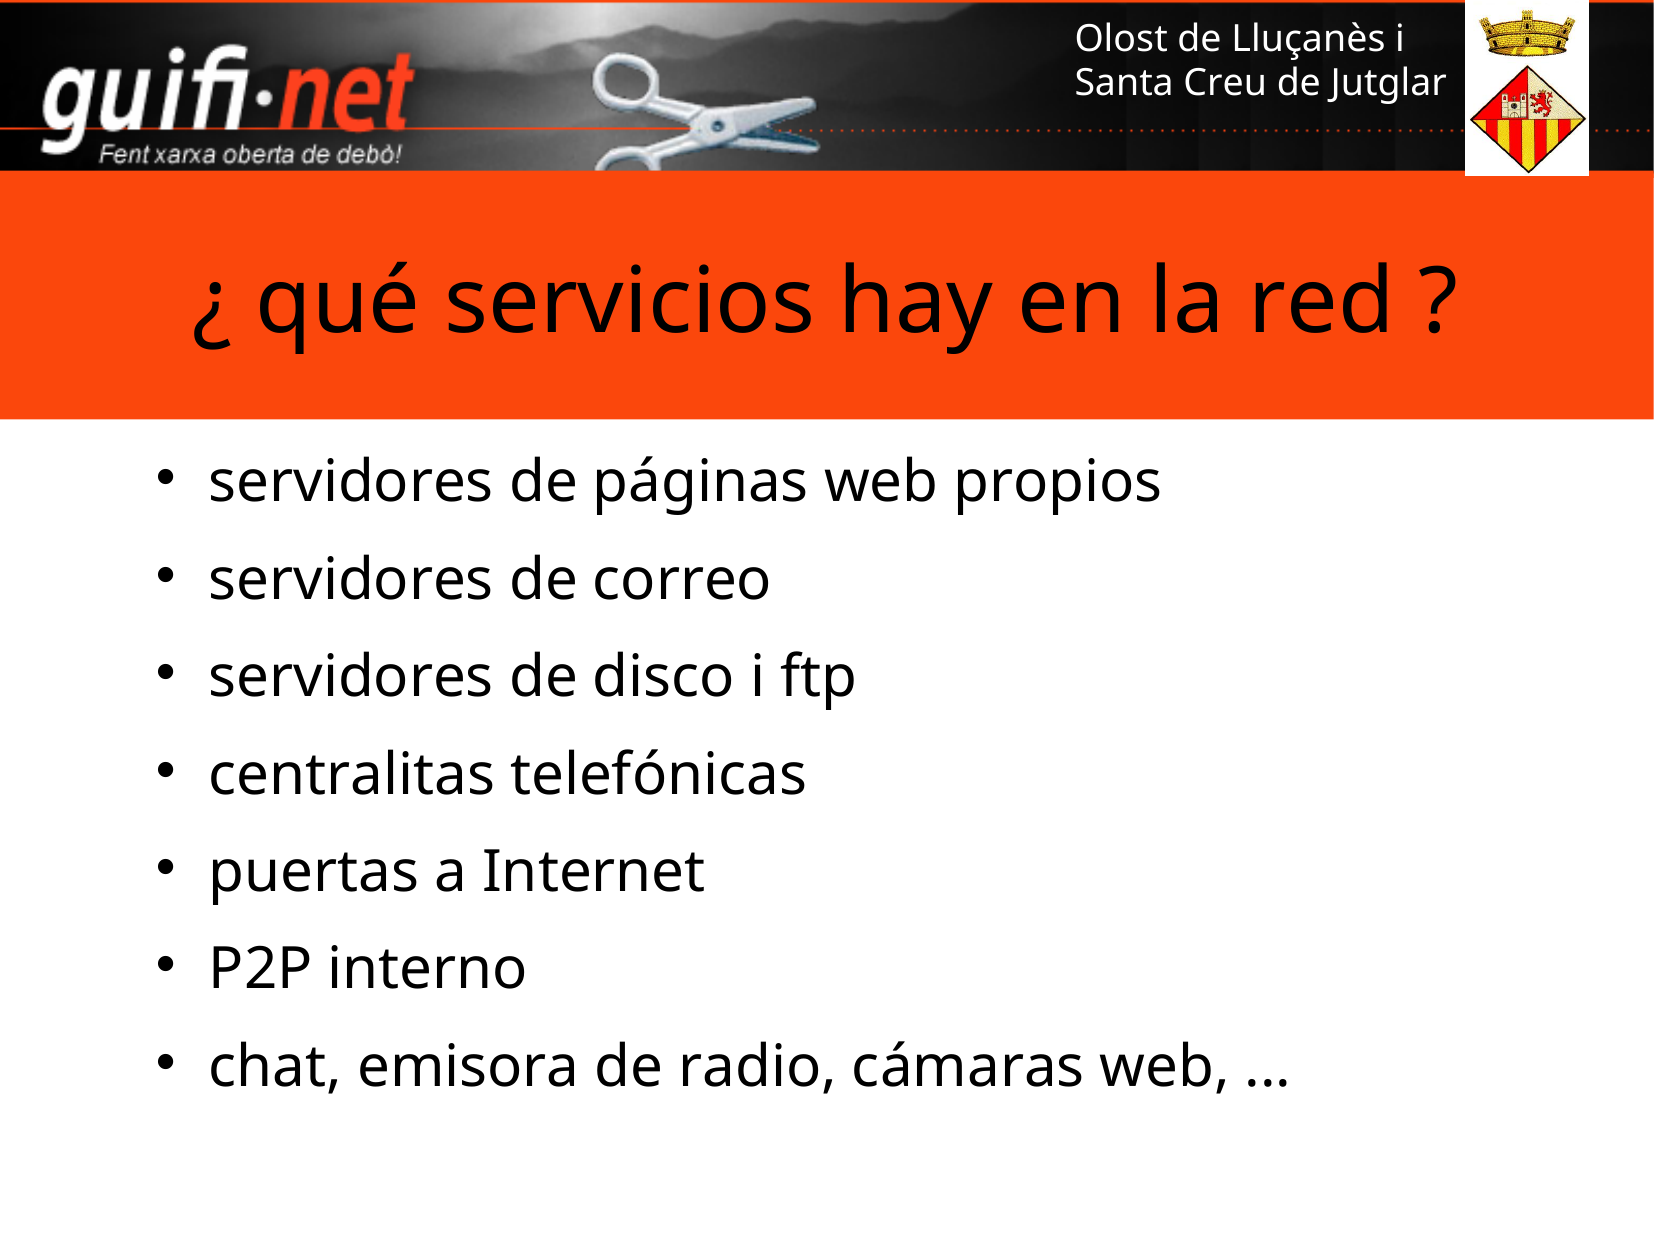

¿ qué servicios hay en la red ?
# servidores de páginas web propios
servidores de correo
servidores de disco i ftp
centralitas telefónicas
puertas a Internet
P2P interno
chat, emisora de radio, cámaras web, ...